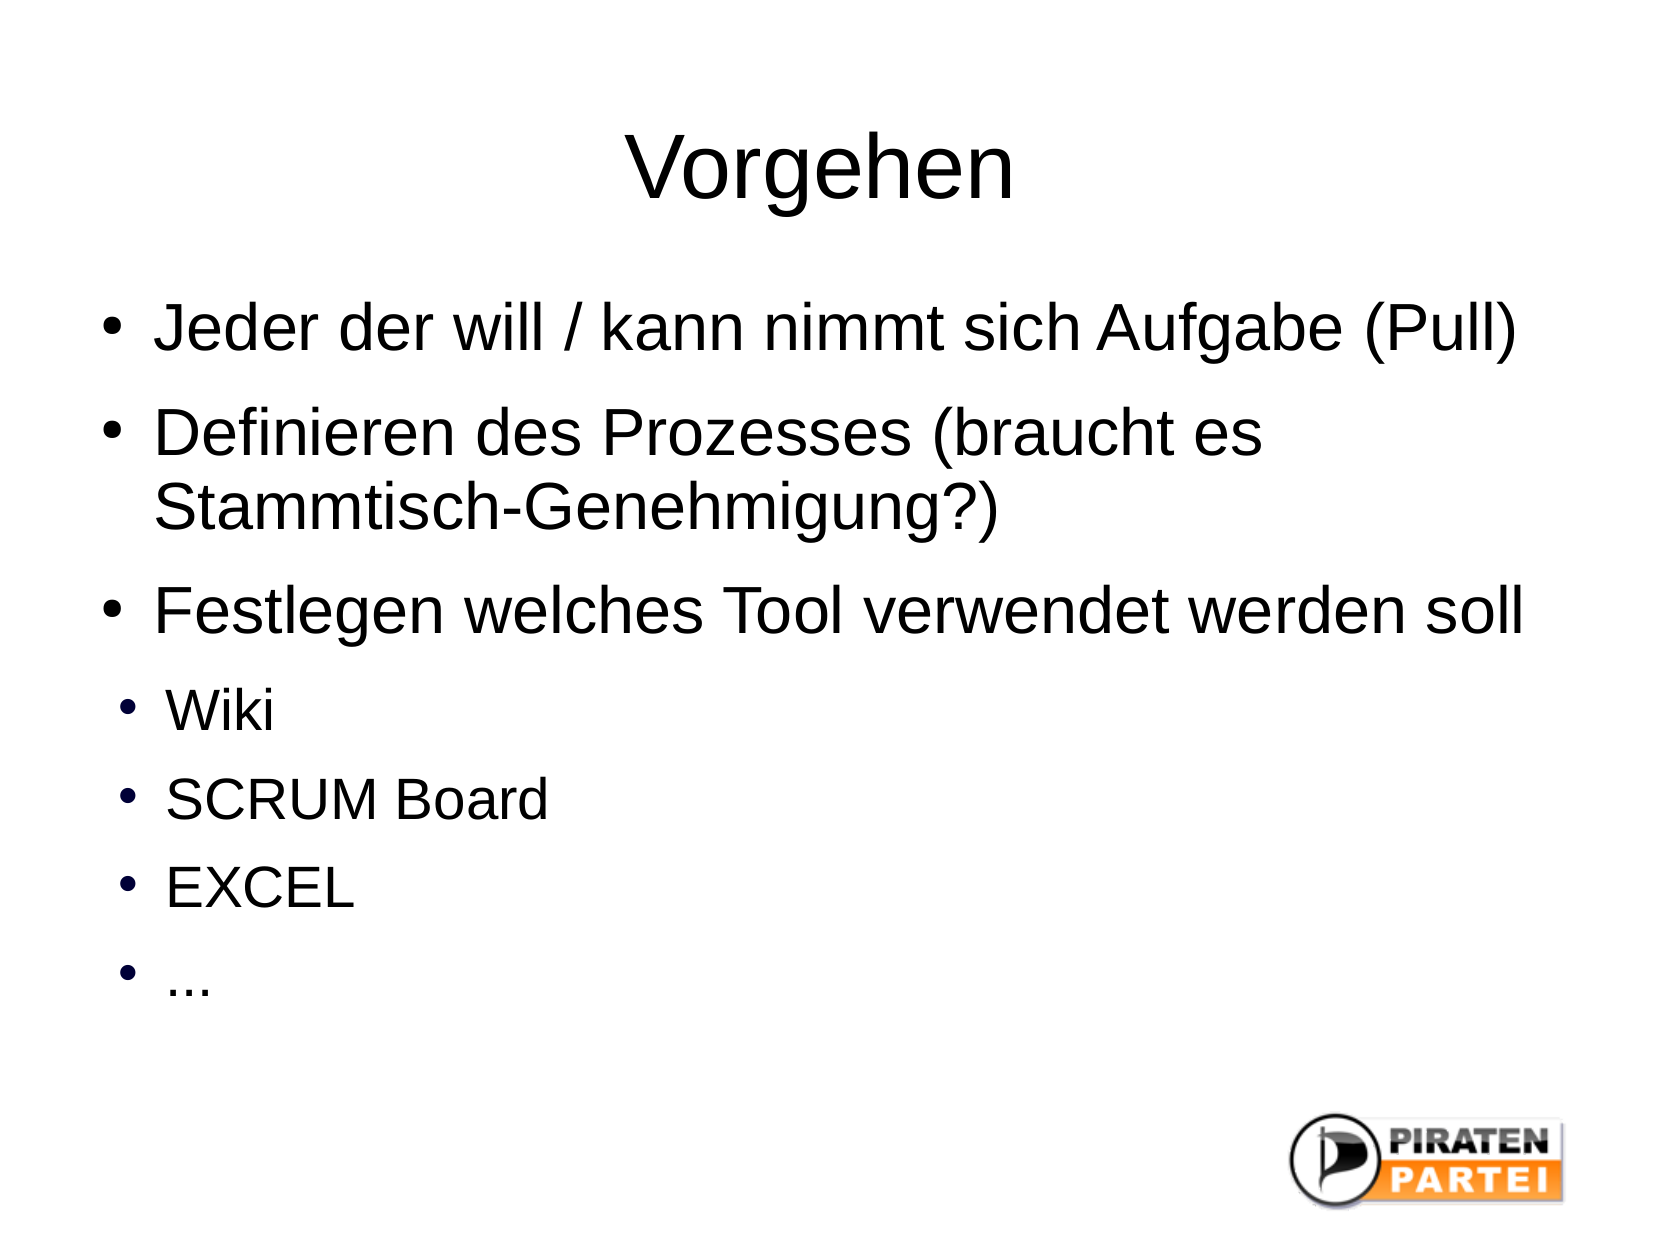

# Vorgehen
Jeder der will / kann nimmt sich Aufgabe (Pull)
Definieren des Prozesses (braucht es Stammtisch-Genehmigung?)
Festlegen welches Tool verwendet werden soll
Wiki
SCRUM Board
EXCEL
...